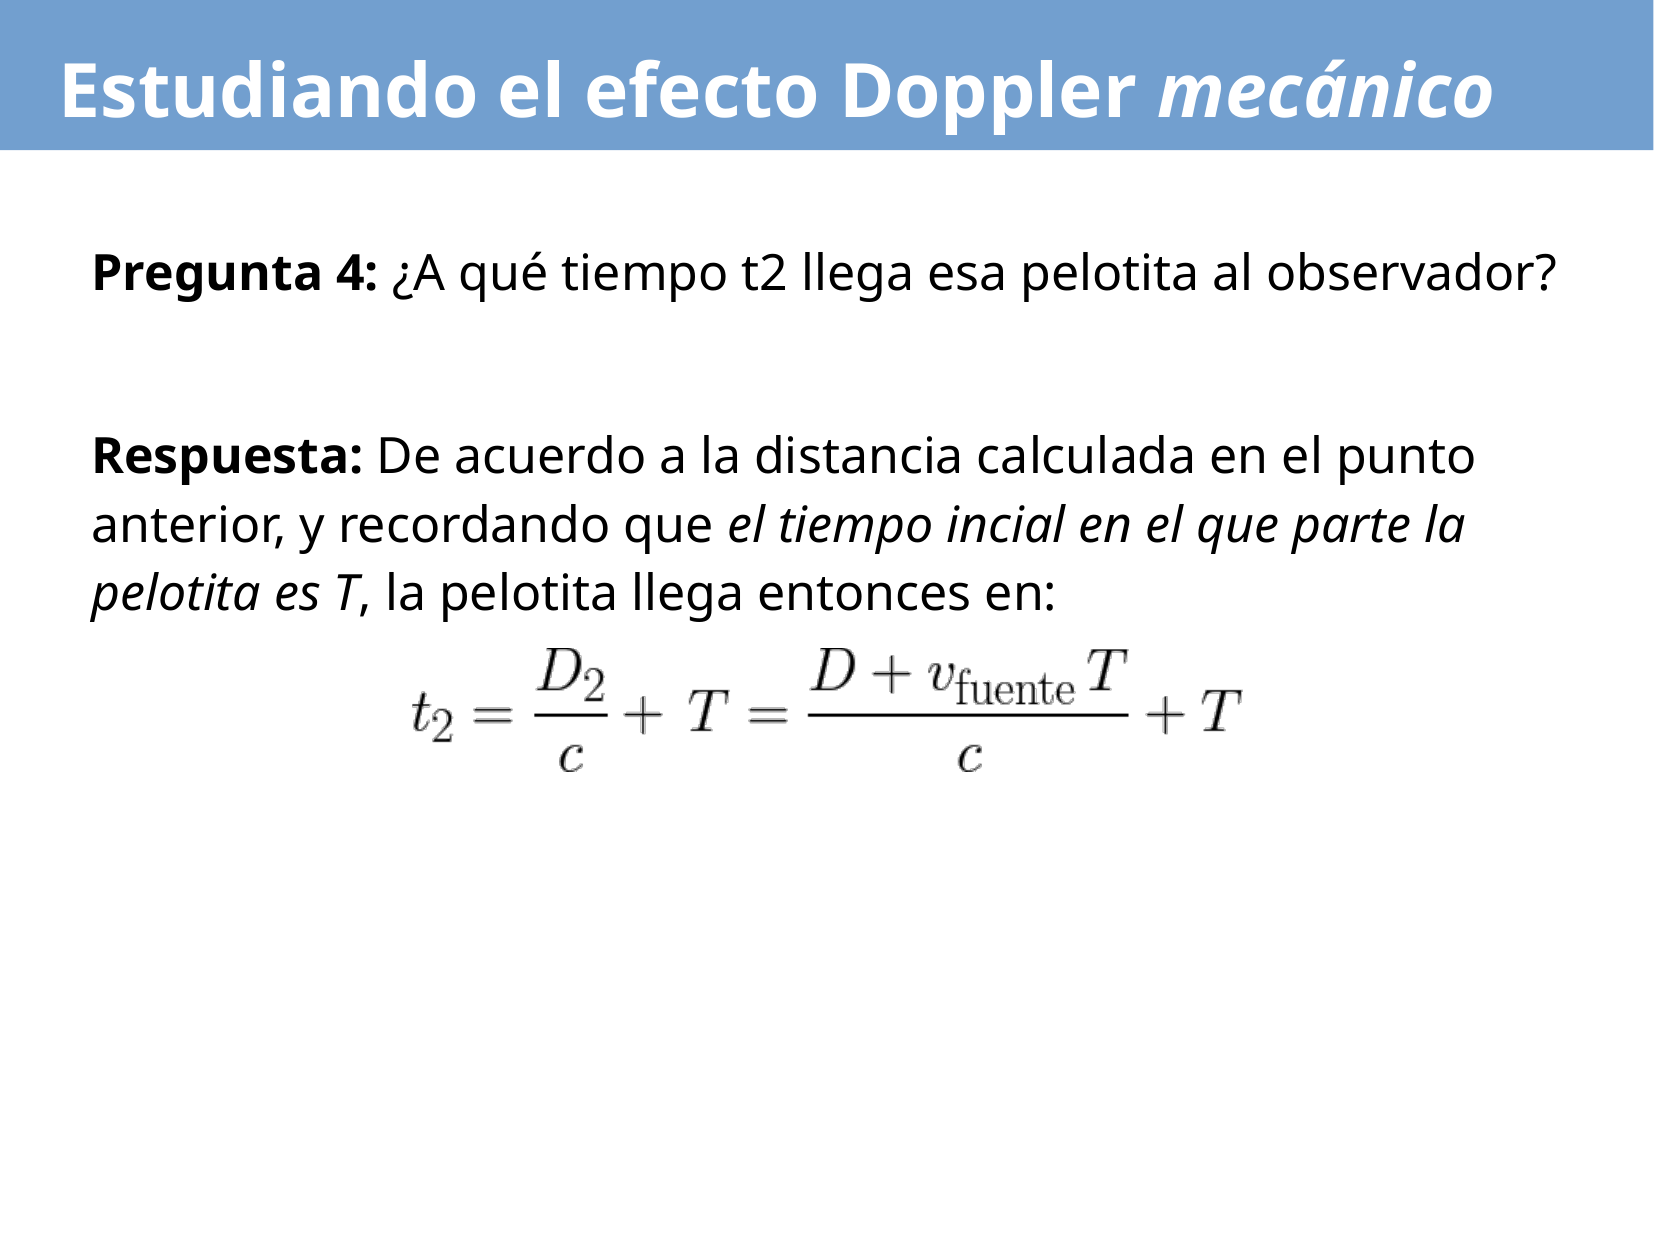

Estudiando el efecto Doppler mecánico
Pregunta 4: ¿A qué tiempo t2 llega esa pelotita al observador?
Respuesta: De acuerdo a la distancia calculada en el punto anterior, y recordando que el tiempo incial en el que parte la pelotita es T, la pelotita llega entonces en: